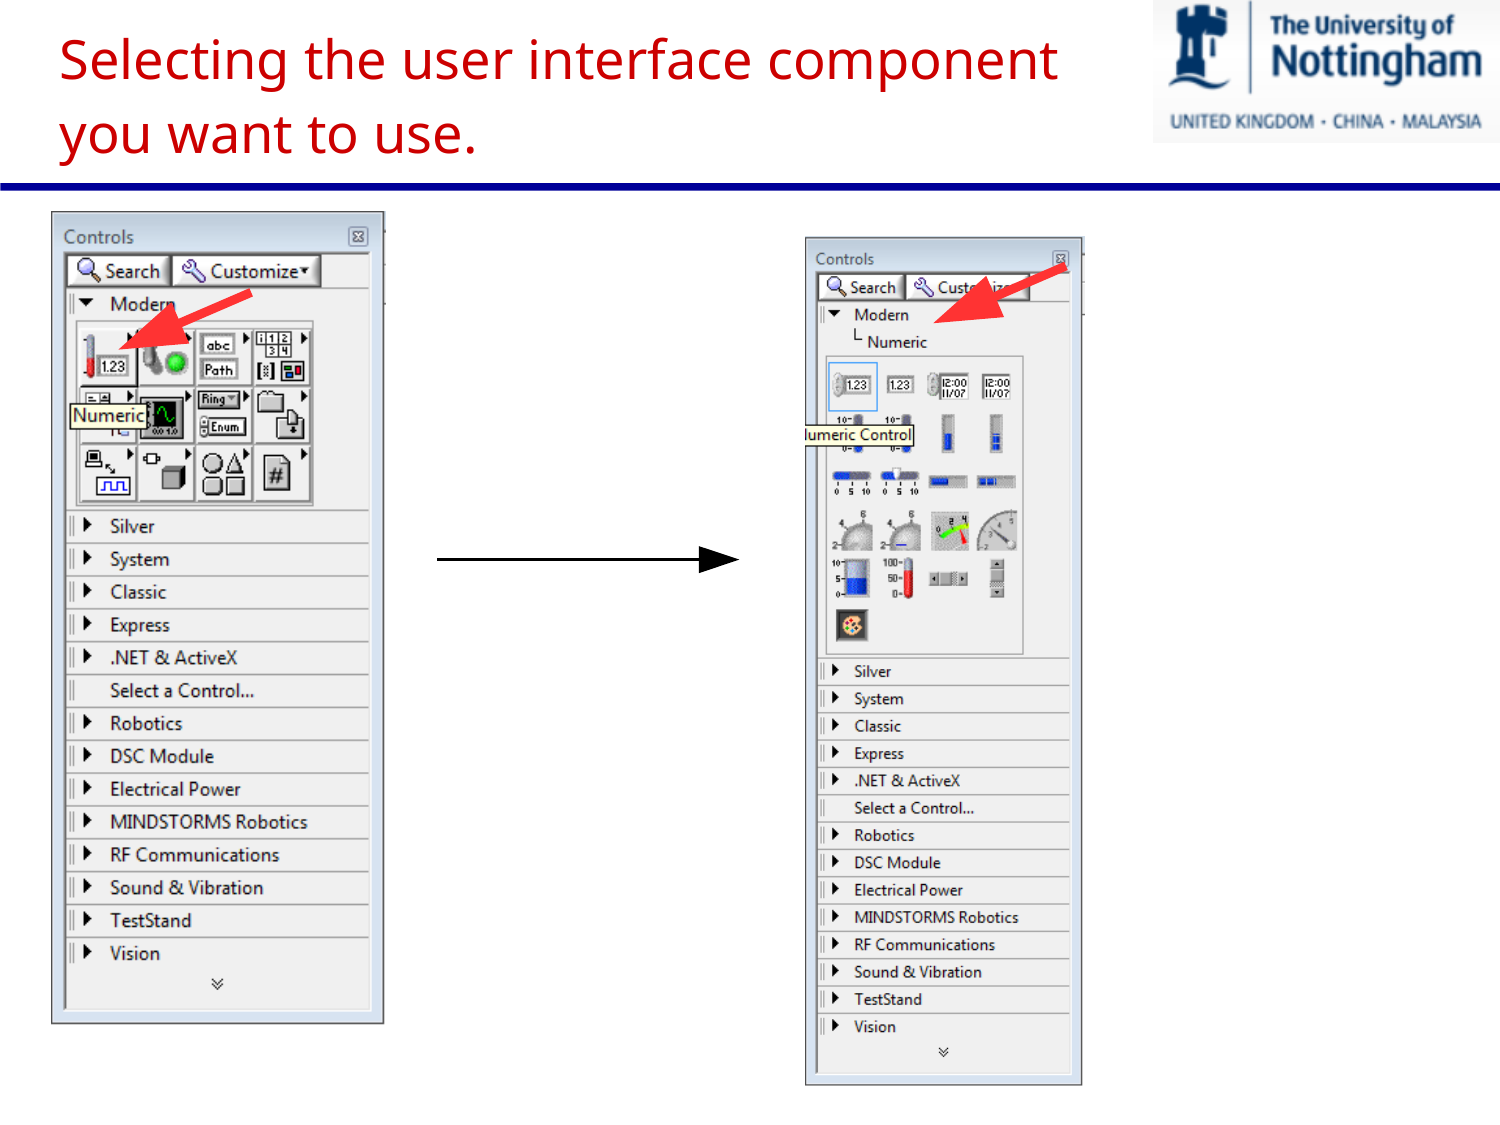

# Selecting the user interface component you want to use.